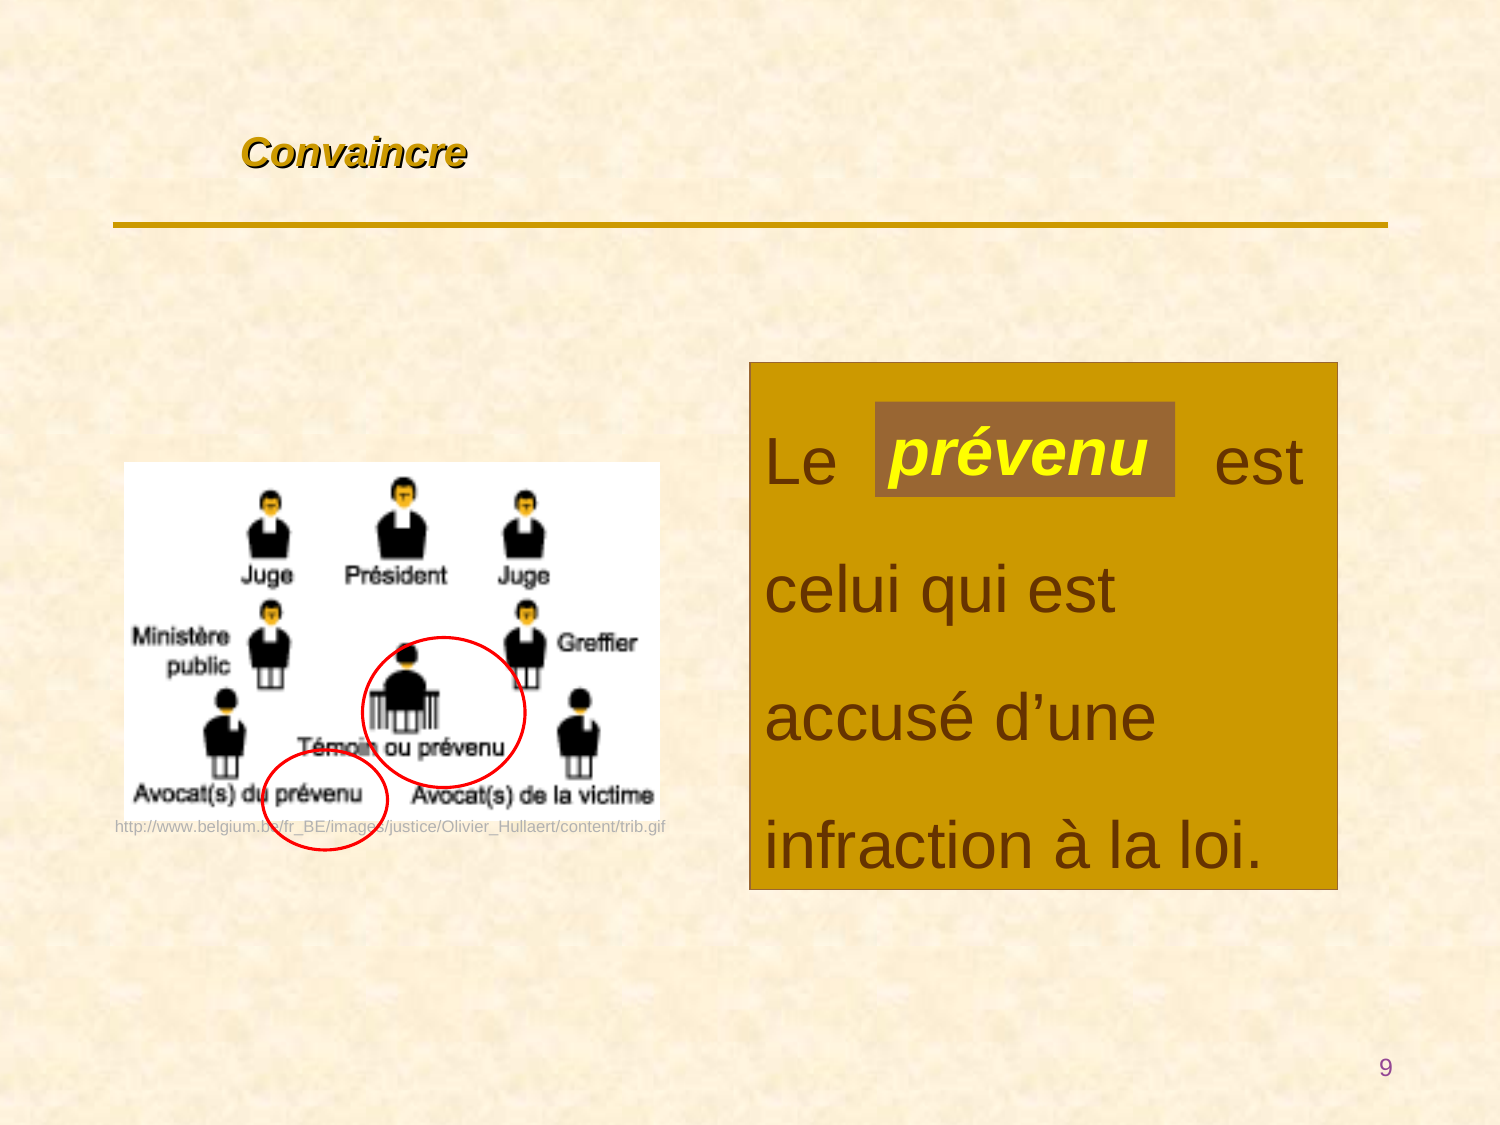

Convaincre
Le			est celui qui est accusé d’une infraction à la loi.
prévenu
http://www.belgium.be/fr_BE/images/justice/Olivier_Hullaert/content/trib.gif
9